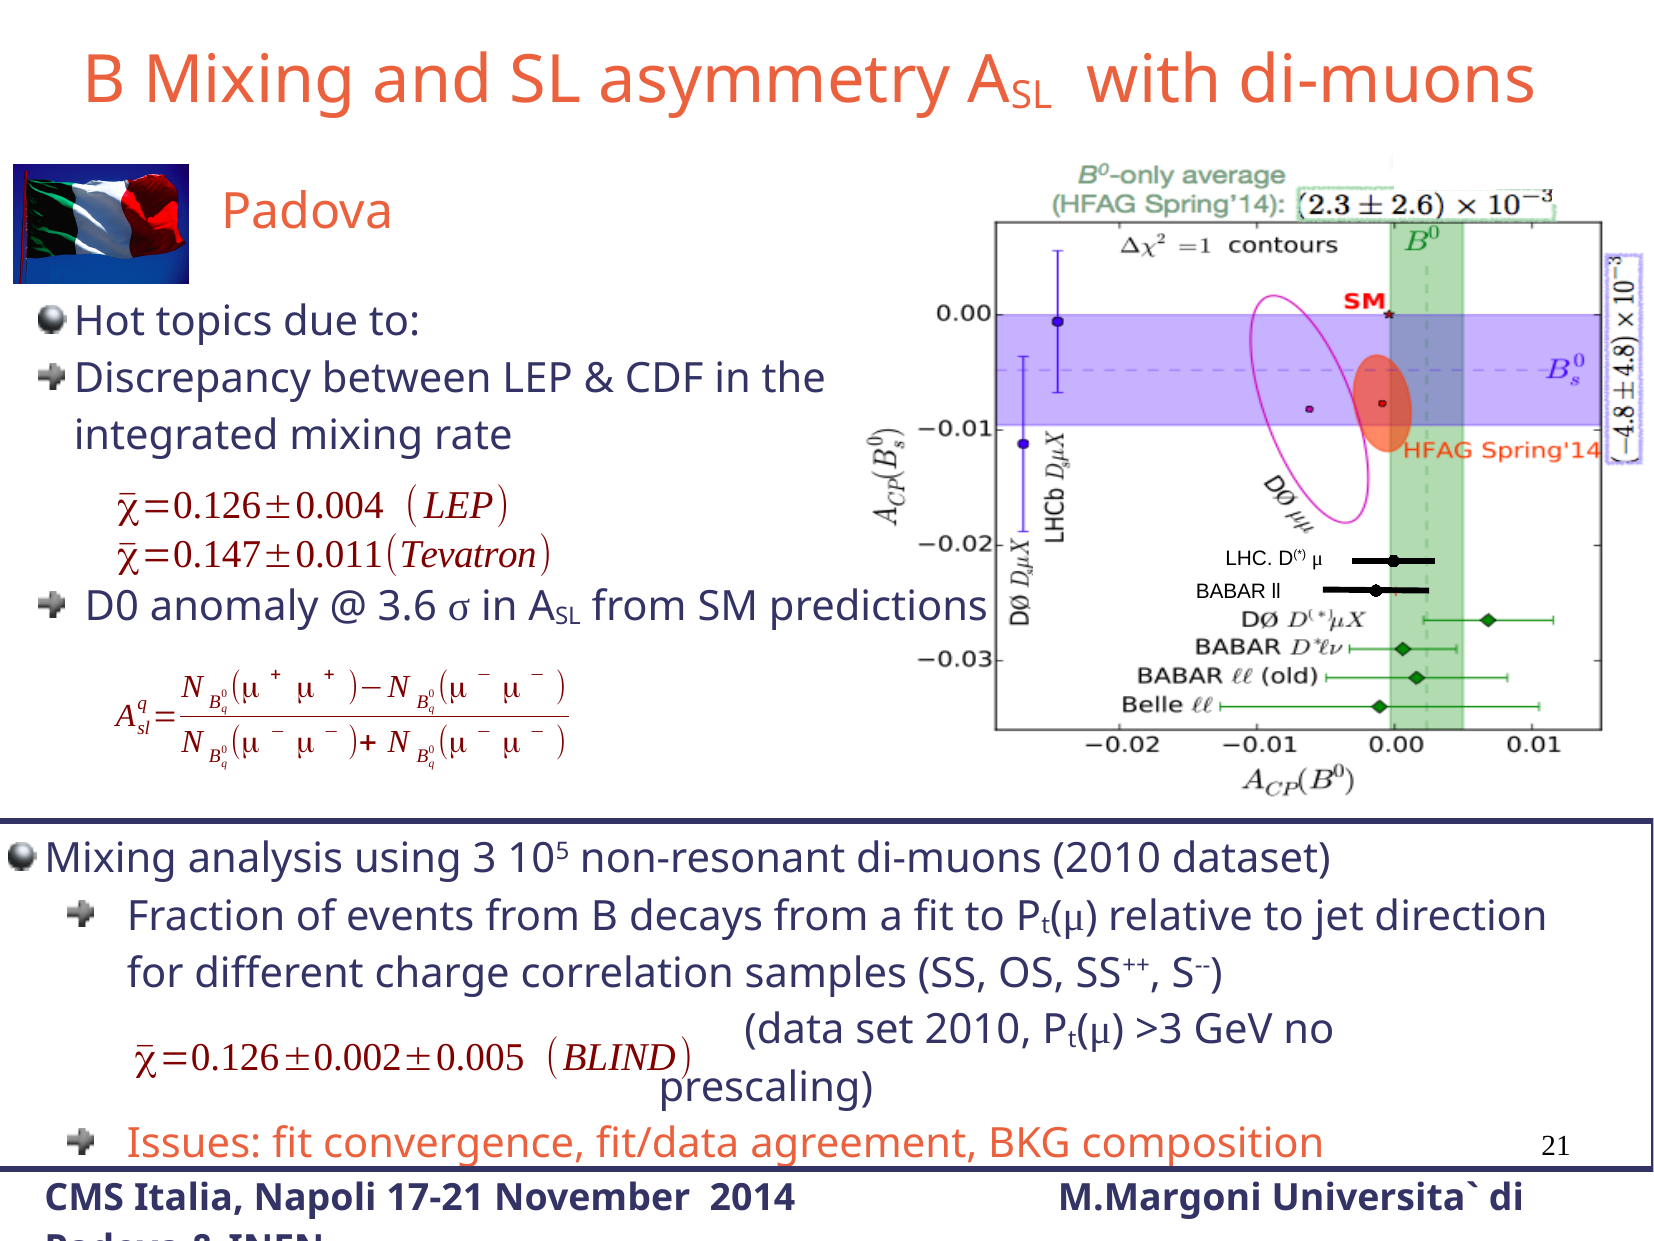

B Mixing and SL asymmetry ASL  with di-muons
Padova
Hot topics due to:
Discrepancy between LEP & CDF in the integrated mixing rate
 D0 anomaly @ 3.6 σ in ASL from SM predictions
LHC. D(*) μ
BABAR ll
Mixing analysis using 3 105 non-resonant di-muons (2010 dataset)
Fraction of events from B decays from a fit to Pt(μ) relative to jet direction for different charge correlation samples (SS, OS, SS++, S--)
 (data set 2010, Pt(μ) >3 GeV no prescaling)
Issues: fit convergence, fit/data agreement, BKG composition
21
CMS Italia, Napoli 17-21 November 2014 M.Margoni Universita` di Padova & INFN